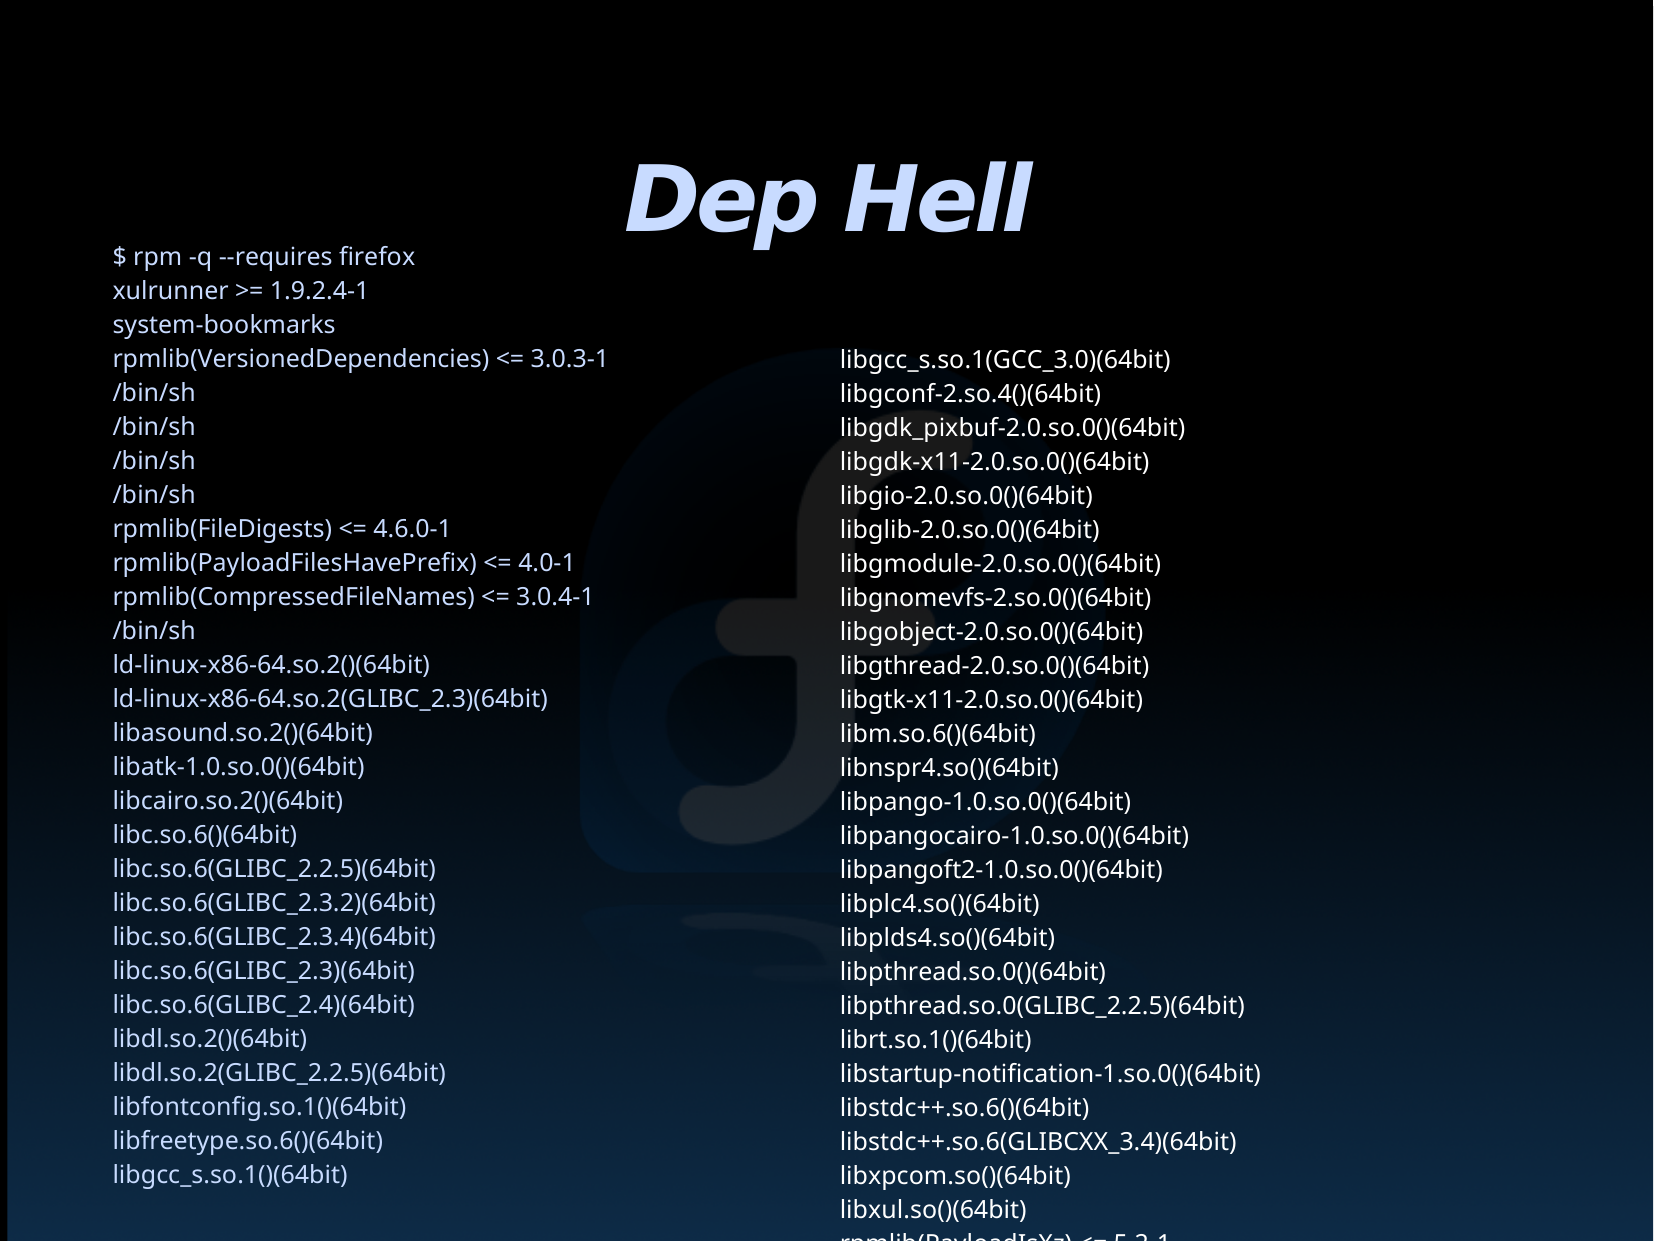

# Dep Hell
$ rpm -q --requires firefox
xulrunner >= 1.9.2.4-1
system-bookmarks
rpmlib(VersionedDependencies) <= 3.0.3-1
/bin/sh
/bin/sh
/bin/sh
/bin/sh
rpmlib(FileDigests) <= 4.6.0-1
rpmlib(PayloadFilesHavePrefix) <= 4.0-1
rpmlib(CompressedFileNames) <= 3.0.4-1
/bin/sh
ld-linux-x86-64.so.2()(64bit)
ld-linux-x86-64.so.2(GLIBC_2.3)(64bit)
libasound.so.2()(64bit)
libatk-1.0.so.0()(64bit)
libcairo.so.2()(64bit)
libc.so.6()(64bit)
libc.so.6(GLIBC_2.2.5)(64bit)
libc.so.6(GLIBC_2.3.2)(64bit)
libc.so.6(GLIBC_2.3.4)(64bit)
libc.so.6(GLIBC_2.3)(64bit)
libc.so.6(GLIBC_2.4)(64bit)
libdl.so.2()(64bit)
libdl.so.2(GLIBC_2.2.5)(64bit)
libfontconfig.so.1()(64bit)
libfreetype.so.6()(64bit)
libgcc_s.so.1()(64bit)
libgcc_s.so.1(GCC_3.0)(64bit)
libgconf-2.so.4()(64bit)
libgdk_pixbuf-2.0.so.0()(64bit)
libgdk-x11-2.0.so.0()(64bit)
libgio-2.0.so.0()(64bit)
libglib-2.0.so.0()(64bit)
libgmodule-2.0.so.0()(64bit)
libgnomevfs-2.so.0()(64bit)
libgobject-2.0.so.0()(64bit)
libgthread-2.0.so.0()(64bit)
libgtk-x11-2.0.so.0()(64bit)
libm.so.6()(64bit)
libnspr4.so()(64bit)
libpango-1.0.so.0()(64bit)
libpangocairo-1.0.so.0()(64bit)
libpangoft2-1.0.so.0()(64bit)
libplc4.so()(64bit)
libplds4.so()(64bit)
libpthread.so.0()(64bit)
libpthread.so.0(GLIBC_2.2.5)(64bit)
librt.so.1()(64bit)
libstartup-notification-1.so.0()(64bit)
libstdc++.so.6()(64bit)
libstdc++.so.6(GLIBCXX_3.4)(64bit)
libxpcom.so()(64bit)
libxul.so()(64bit)
rpmlib(PayloadIsXz) <= 5.2-1